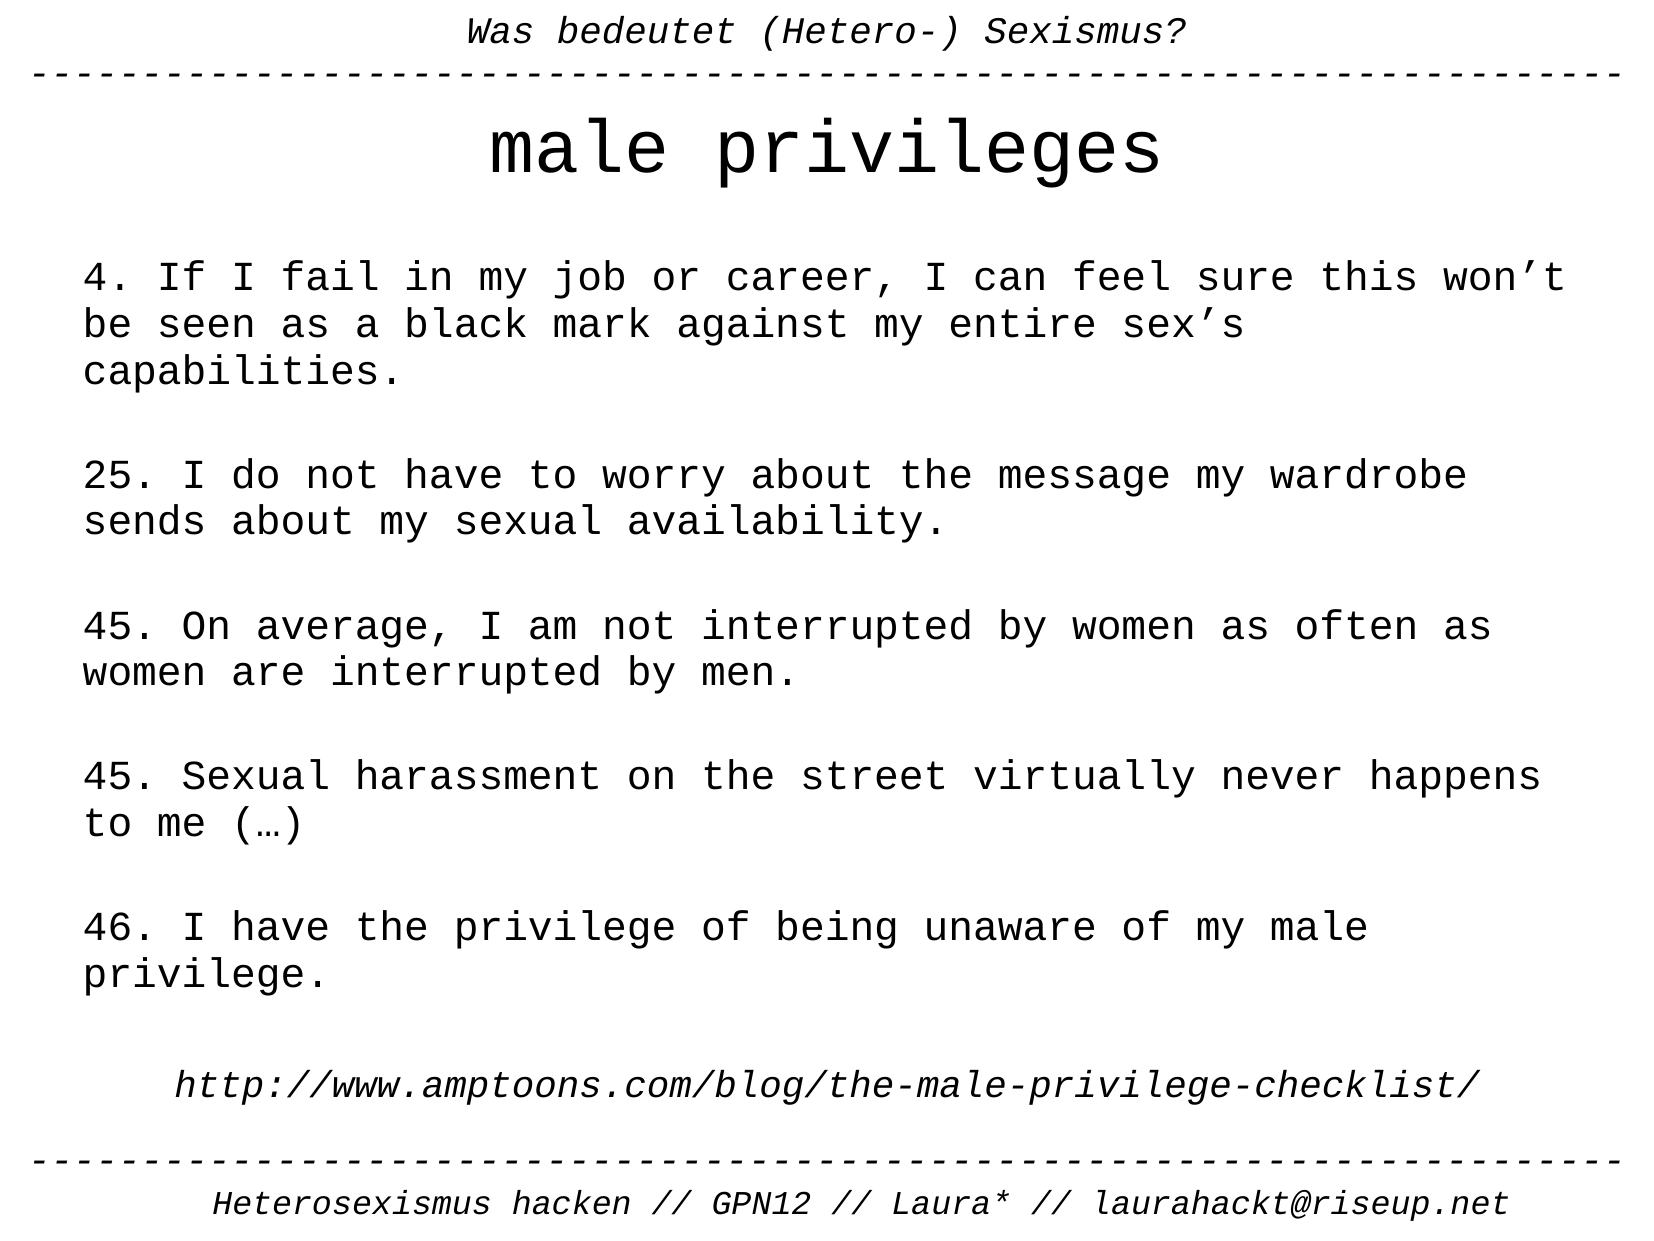

Was bedeutet (Hetero-) Sexismus?
-----------------------------------------------------------------------
# male privileges
4. If I fail in my job or career, I can feel sure this won’t be seen as a black mark against my entire sex’s capabilities.
25. I do not have to worry about the message my wardrobe sends about my sexual availability.
45. On average, I am not interrupted by women as often as women are interrupted by men.
45. Sexual harassment on the street virtually never happens to me (…)
46. I have the privilege of being unaware of my male privilege.
http://www.amptoons.com/blog/the-male-privilege-checklist/
-----------------------------------------------------------------------
Heterosexismus hacken // GPN12 // Laura* // laurahackt@riseup.net